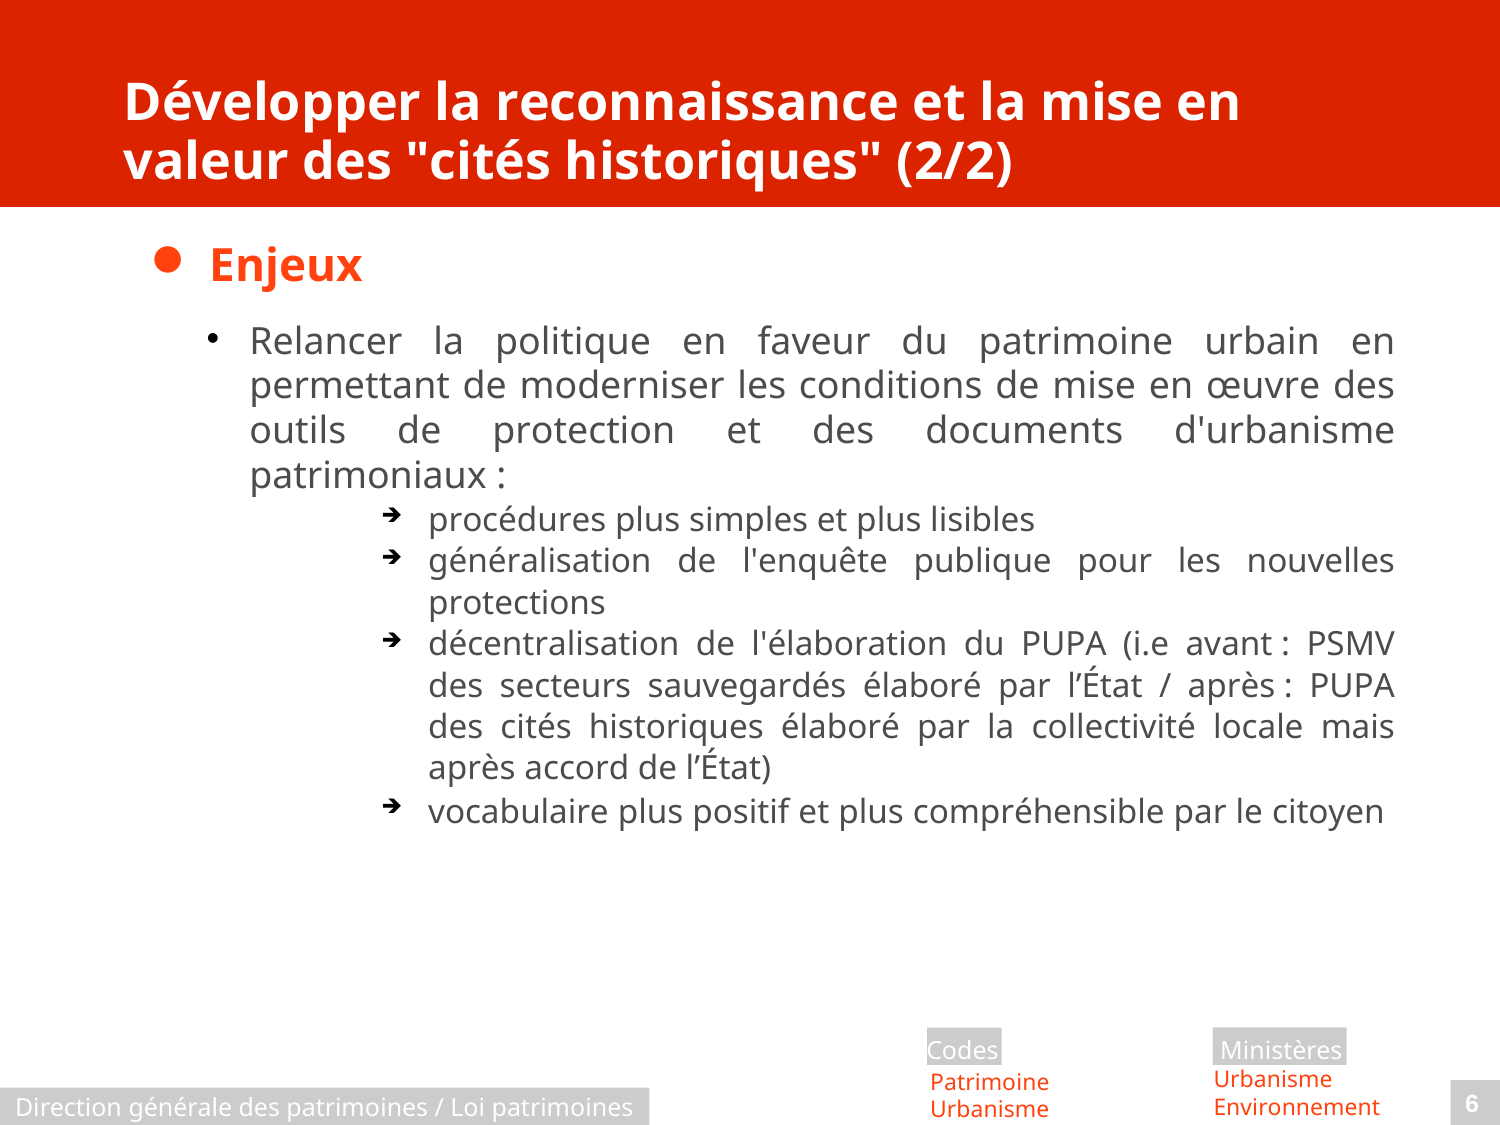

Développer la reconnaissance et la mise en valeur des "cités historiques" (2/2)
# Enjeux
Relancer la politique en faveur du patrimoine urbain en permettant de moderniser les conditions de mise en œuvre des outils de protection et des documents d'urbanisme patrimoniaux :
procédures plus simples et plus lisibles
généralisation de l'enquête publique pour les nouvelles protections
décentralisation de l'élaboration du PUPA (i.e avant : PSMV des secteurs sauvegardés élaboré par l’État / après : PUPA des cités historiques élaboré par la collectivité locale mais après accord de l’État)
vocabulaire plus positif et plus compréhensible par le citoyen
Codes
Ministères
Ministères
Urbanisme
Environnement
Patrimoine
Urbanisme